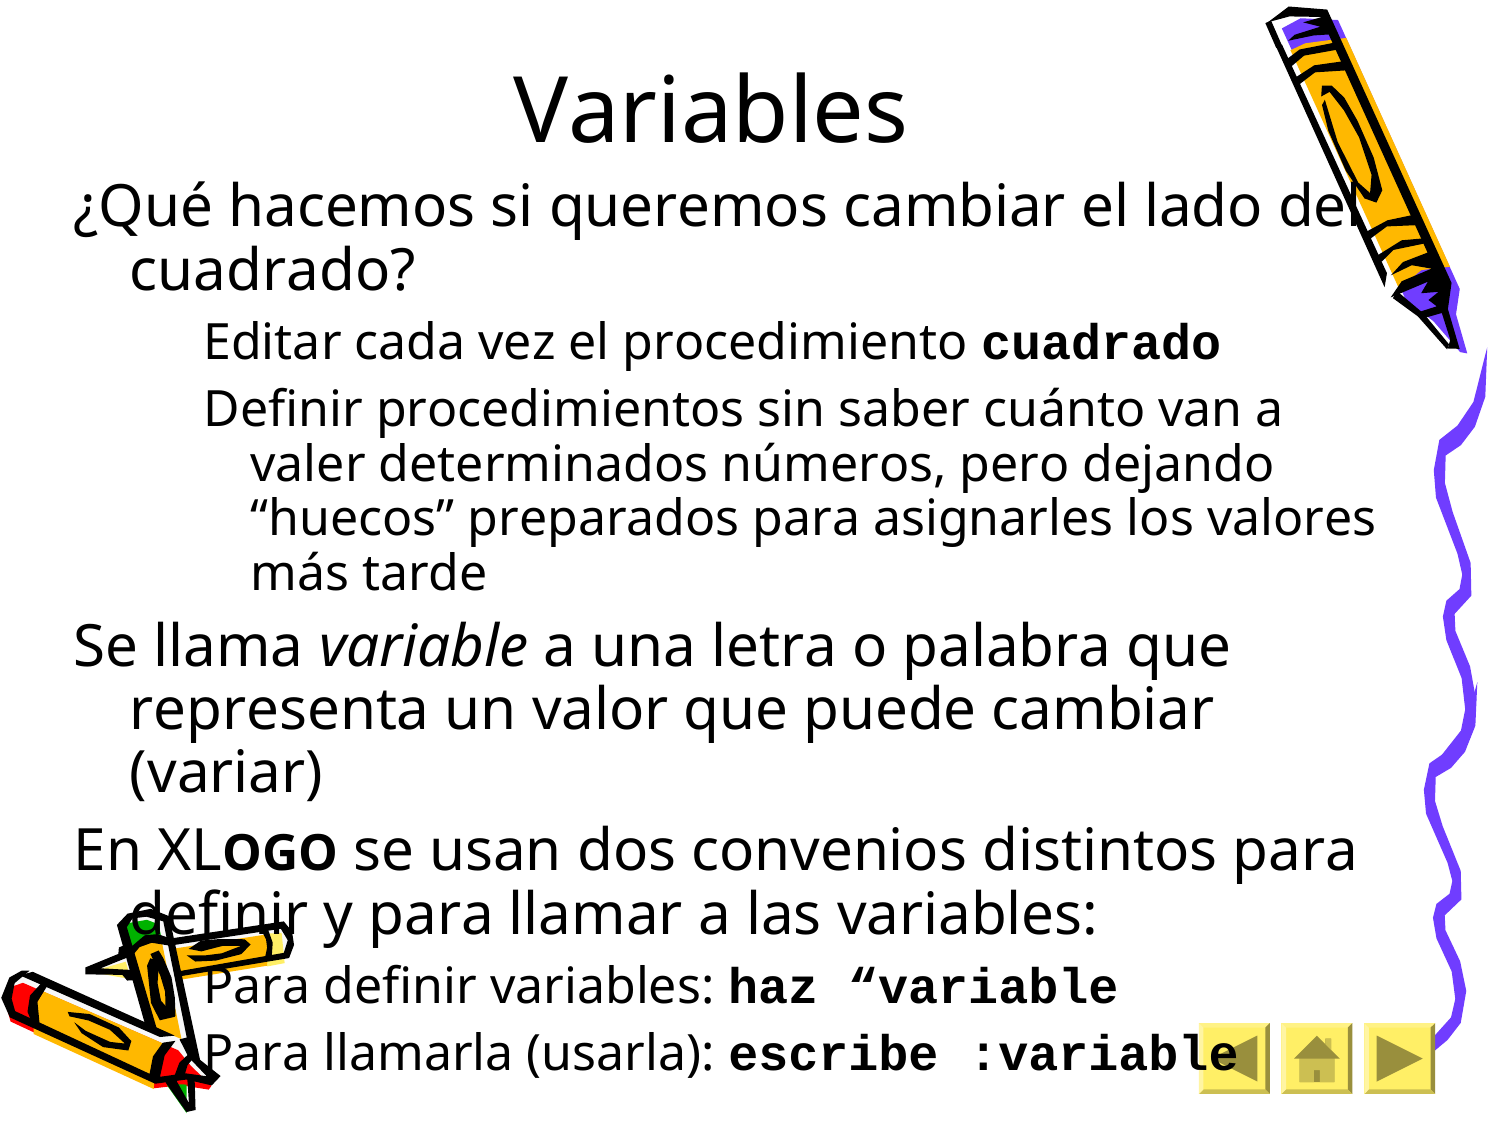

# Variables
¿Qué hacemos si queremos cambiar el lado del cuadrado?
Editar cada vez el procedimiento cuadrado
Definir procedimientos sin saber cuánto van a valer determinados números, pero dejando “huecos” preparados para asignarles los valores más tarde
Se llama variable a una letra o palabra que representa un valor que puede cambiar (variar)
En XLOGO se usan dos convenios distintos para definir y para llamar a las variables:
Para definir variables: haz “variable
Para llamarla (usarla): escribe :variable